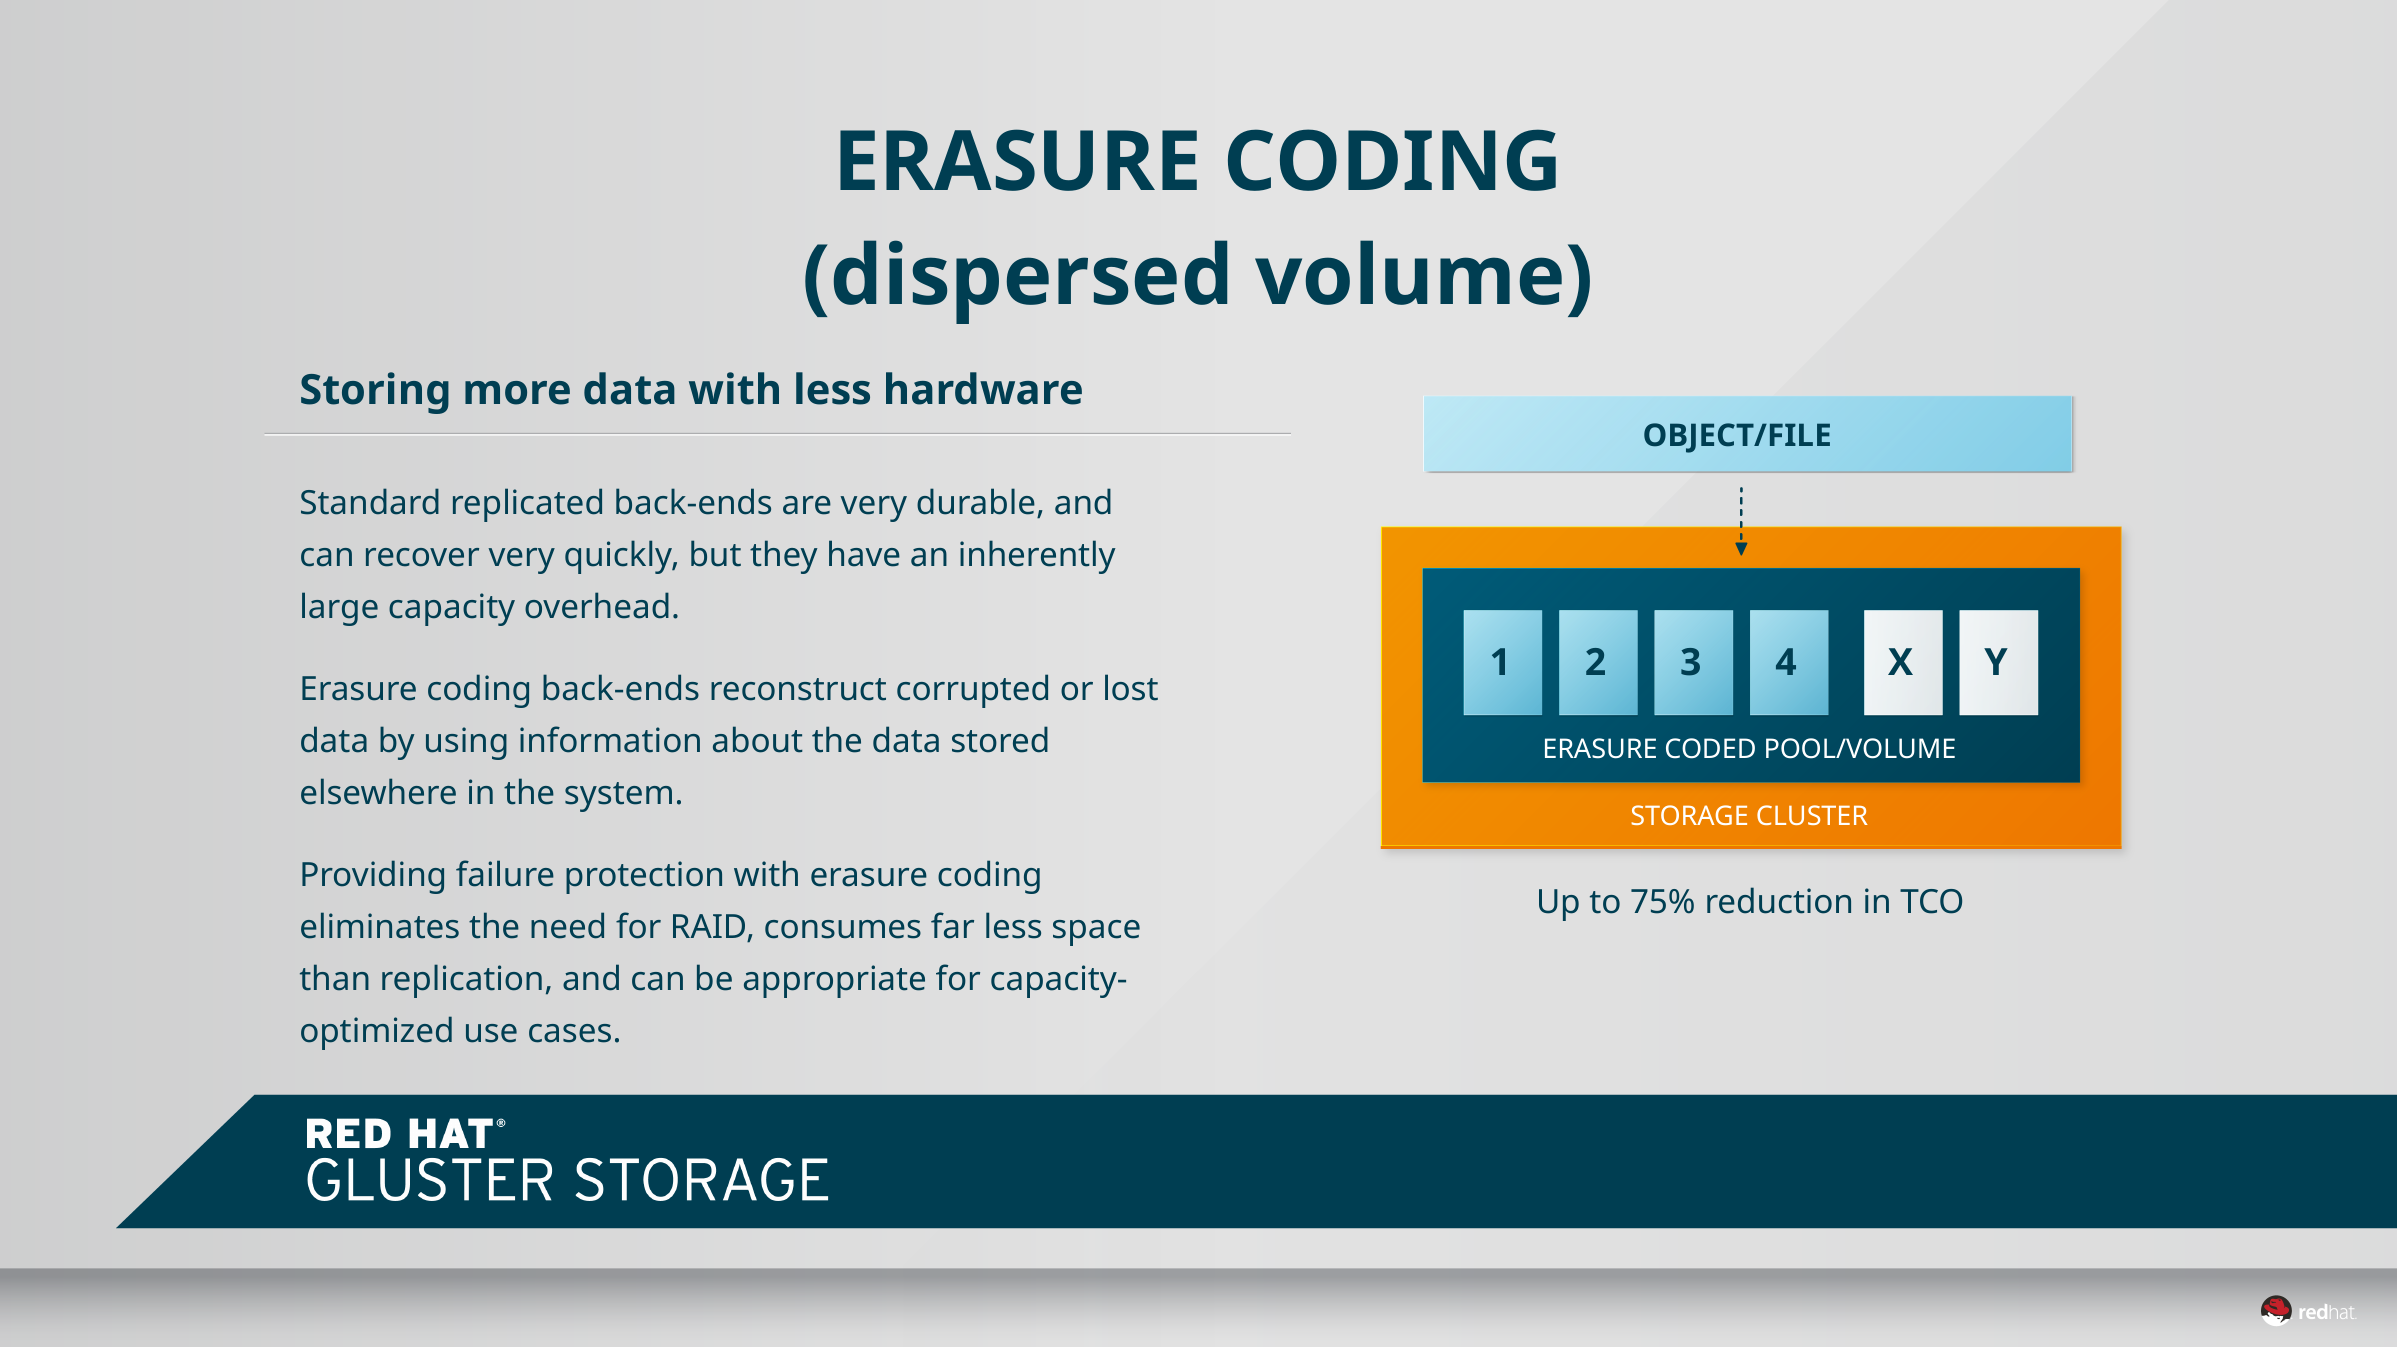

ERASURE CODING
(dispersed volume)
Storing more data with less hardware
OBJECT/FILE
Standard replicated back-ends are very durable, and can recover very quickly, but they have an inherently large capacity overhead.
Erasure coding back-ends reconstruct corrupted or lost data by using information about the data stored elsewhere in the system.
Providing failure protection with erasure coding eliminates the need for RAID, consumes far less space than replication, and can be appropriate for capacity-optimized use cases.
1
3
X
2
4
Y
ERASURE CODED POOL/VOLUME
STORAGE CLUSTER
Up to 75% reduction in TCO